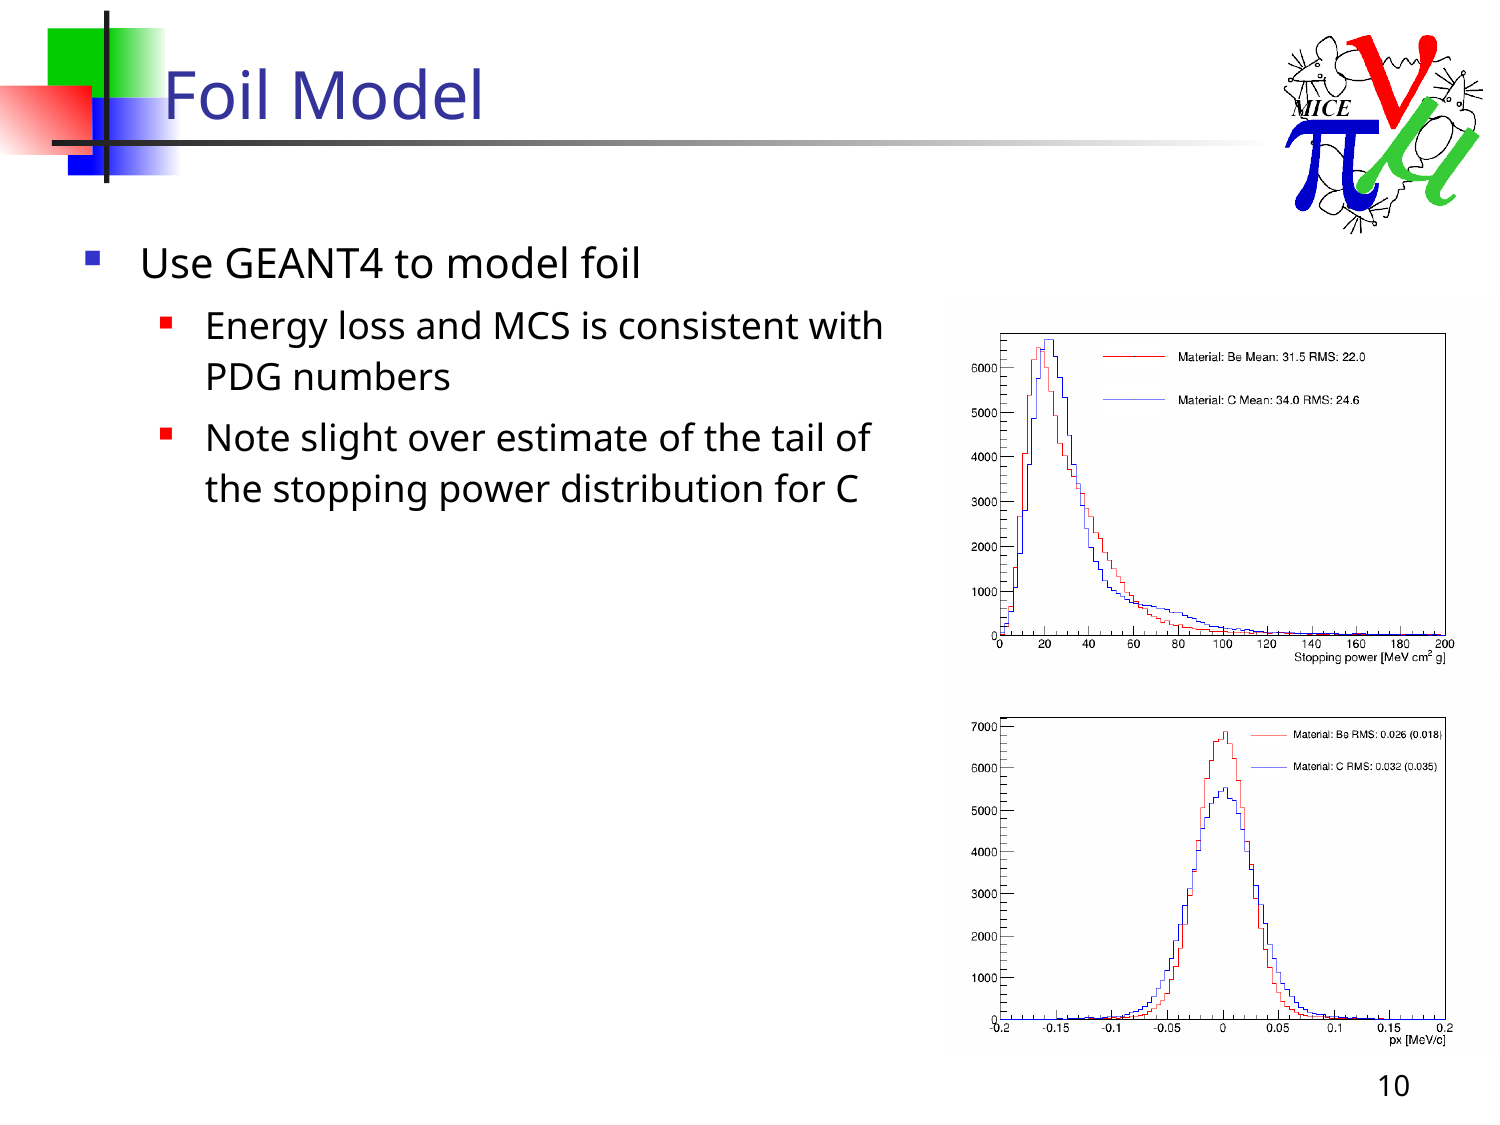

# Foil Model
Use GEANT4 to model foil
Energy loss and MCS is consistent with PDG numbers
Note slight over estimate of the tail of the stopping power distribution for C
10